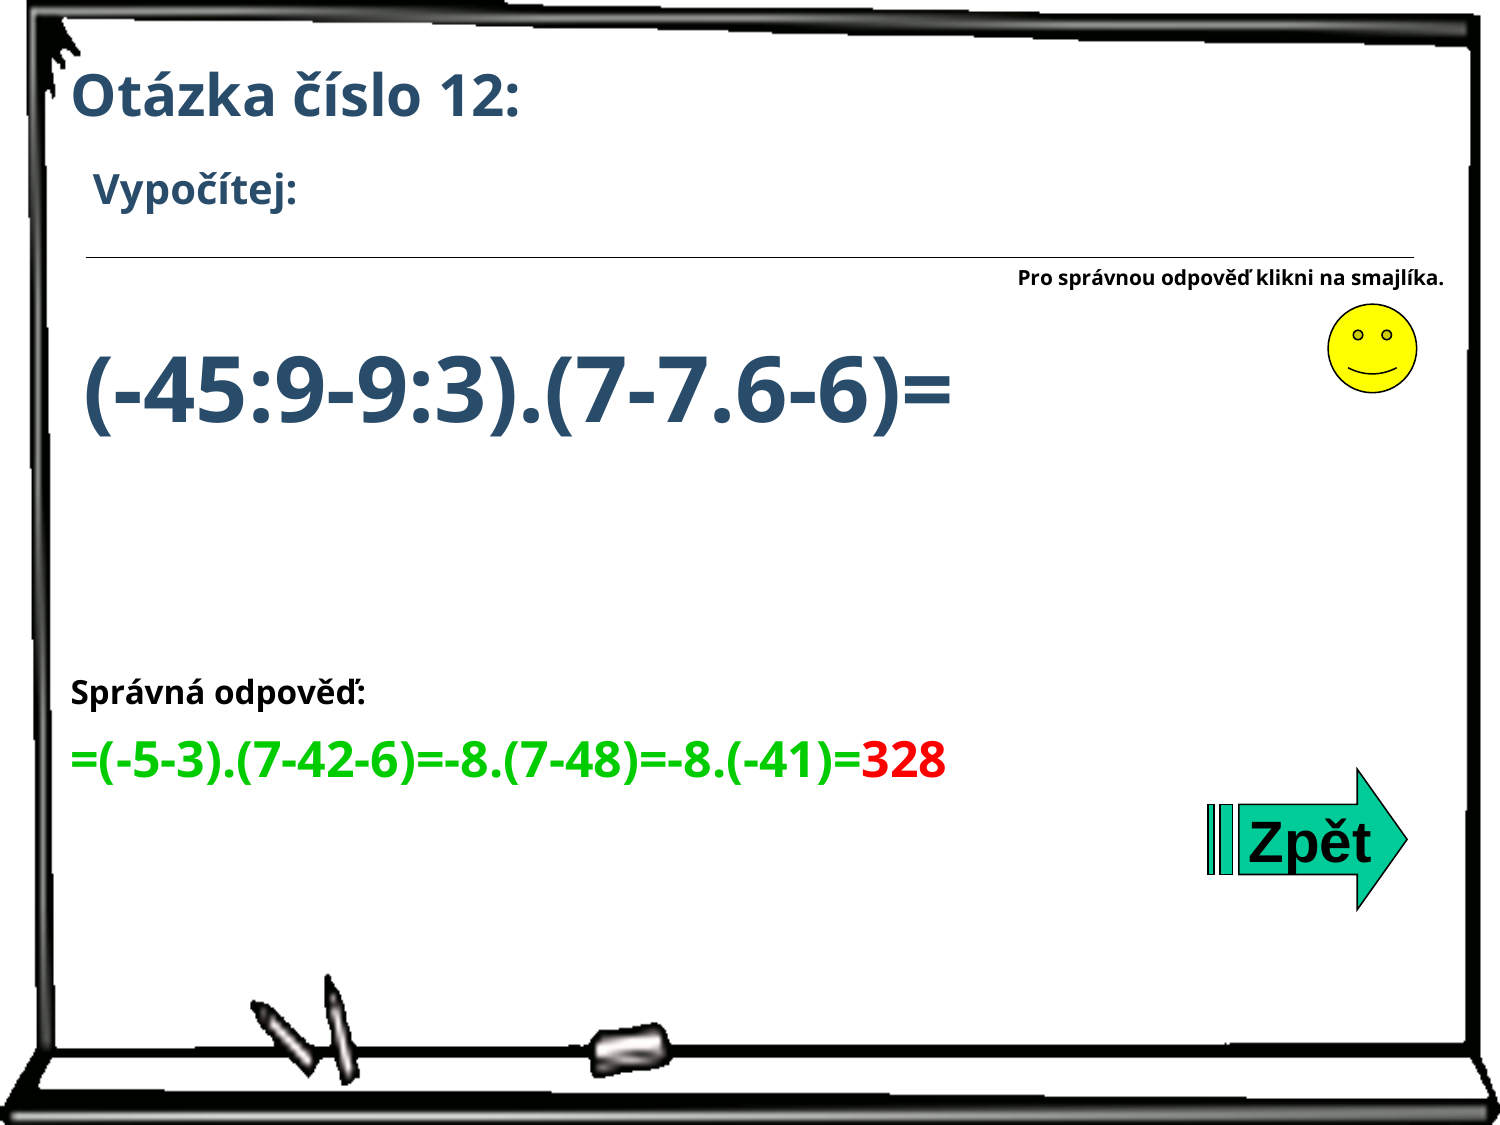

Otázka číslo 12:
Vypočítej:
Pro správnou odpověď klikni na smajlíka.
(-45:9-9:3).(7-7.6-6)=
Správná odpověď:
=(-5-3).(7-42-6)=-8.(7-48)=-8.(-41)=328
Zpět